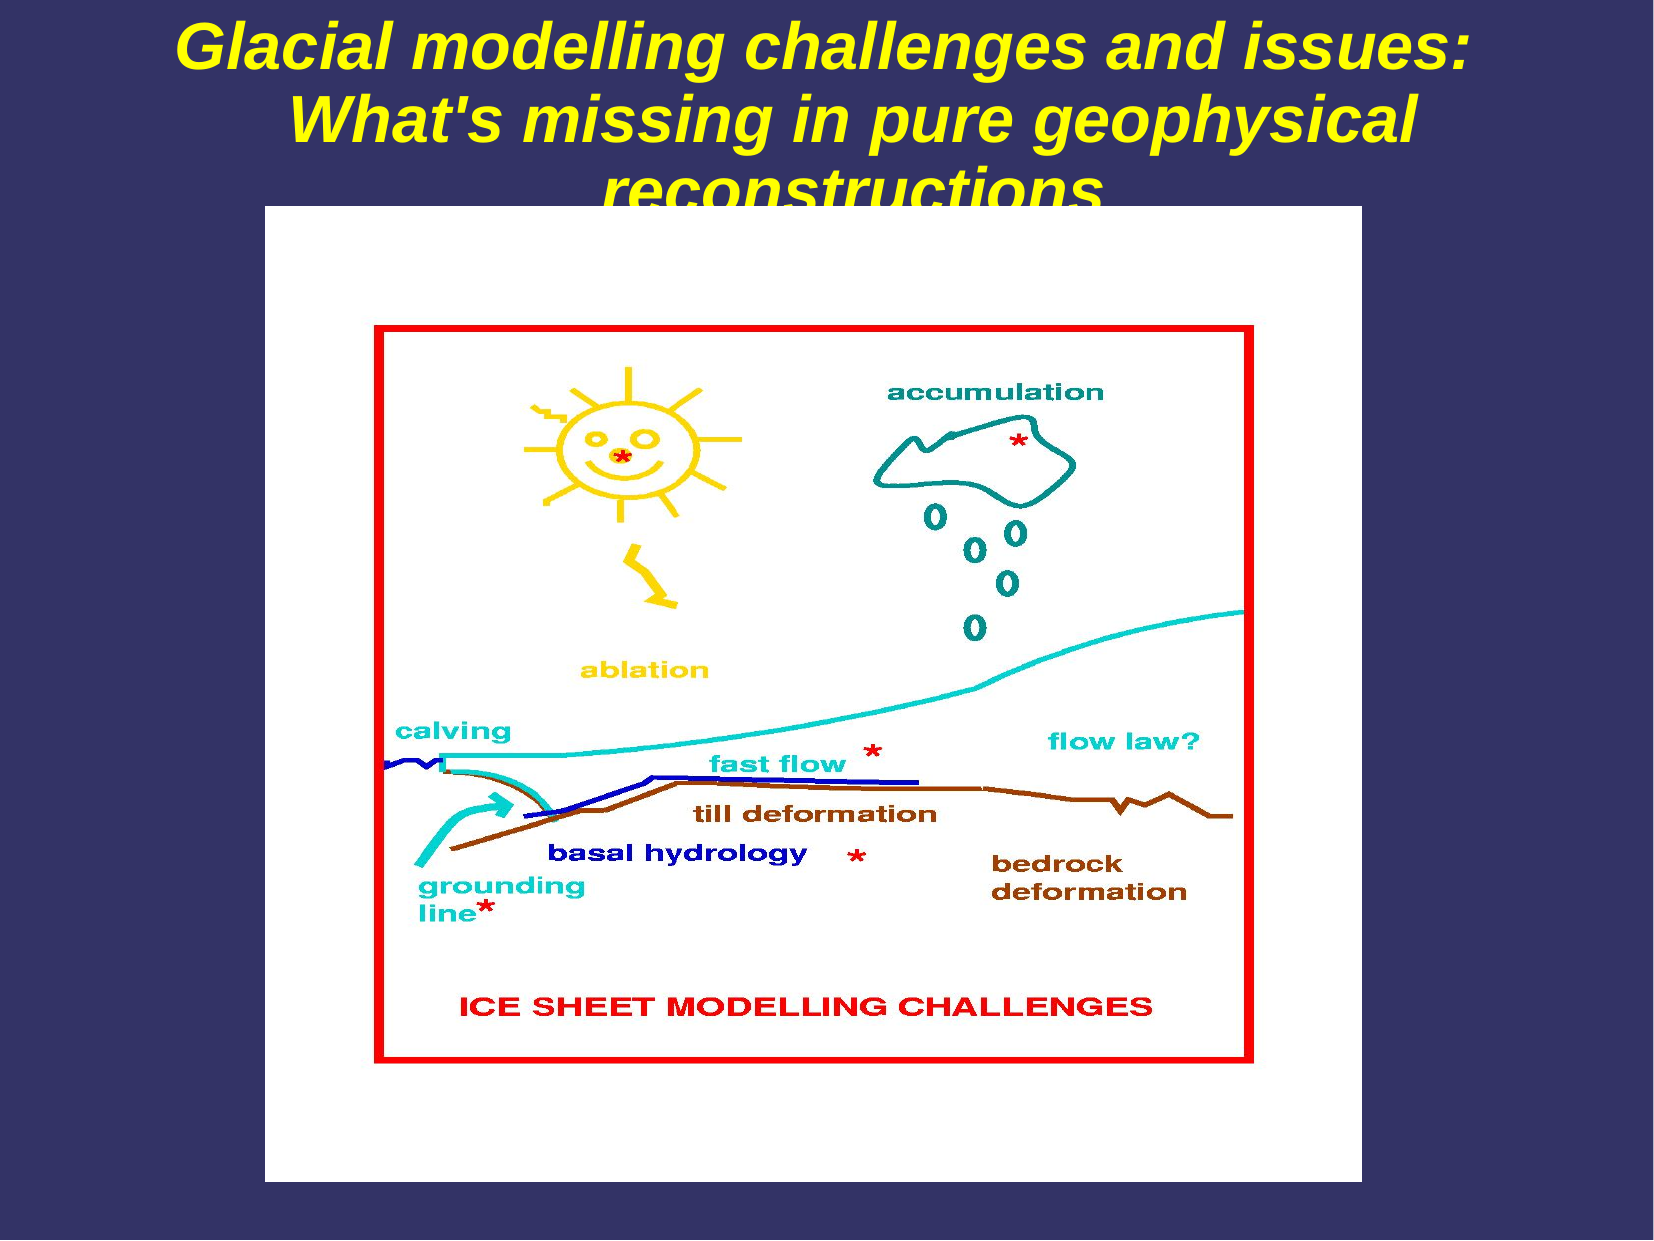

# Glacial modelling challenges and issues: What's missing in pure geophysical reconstructions